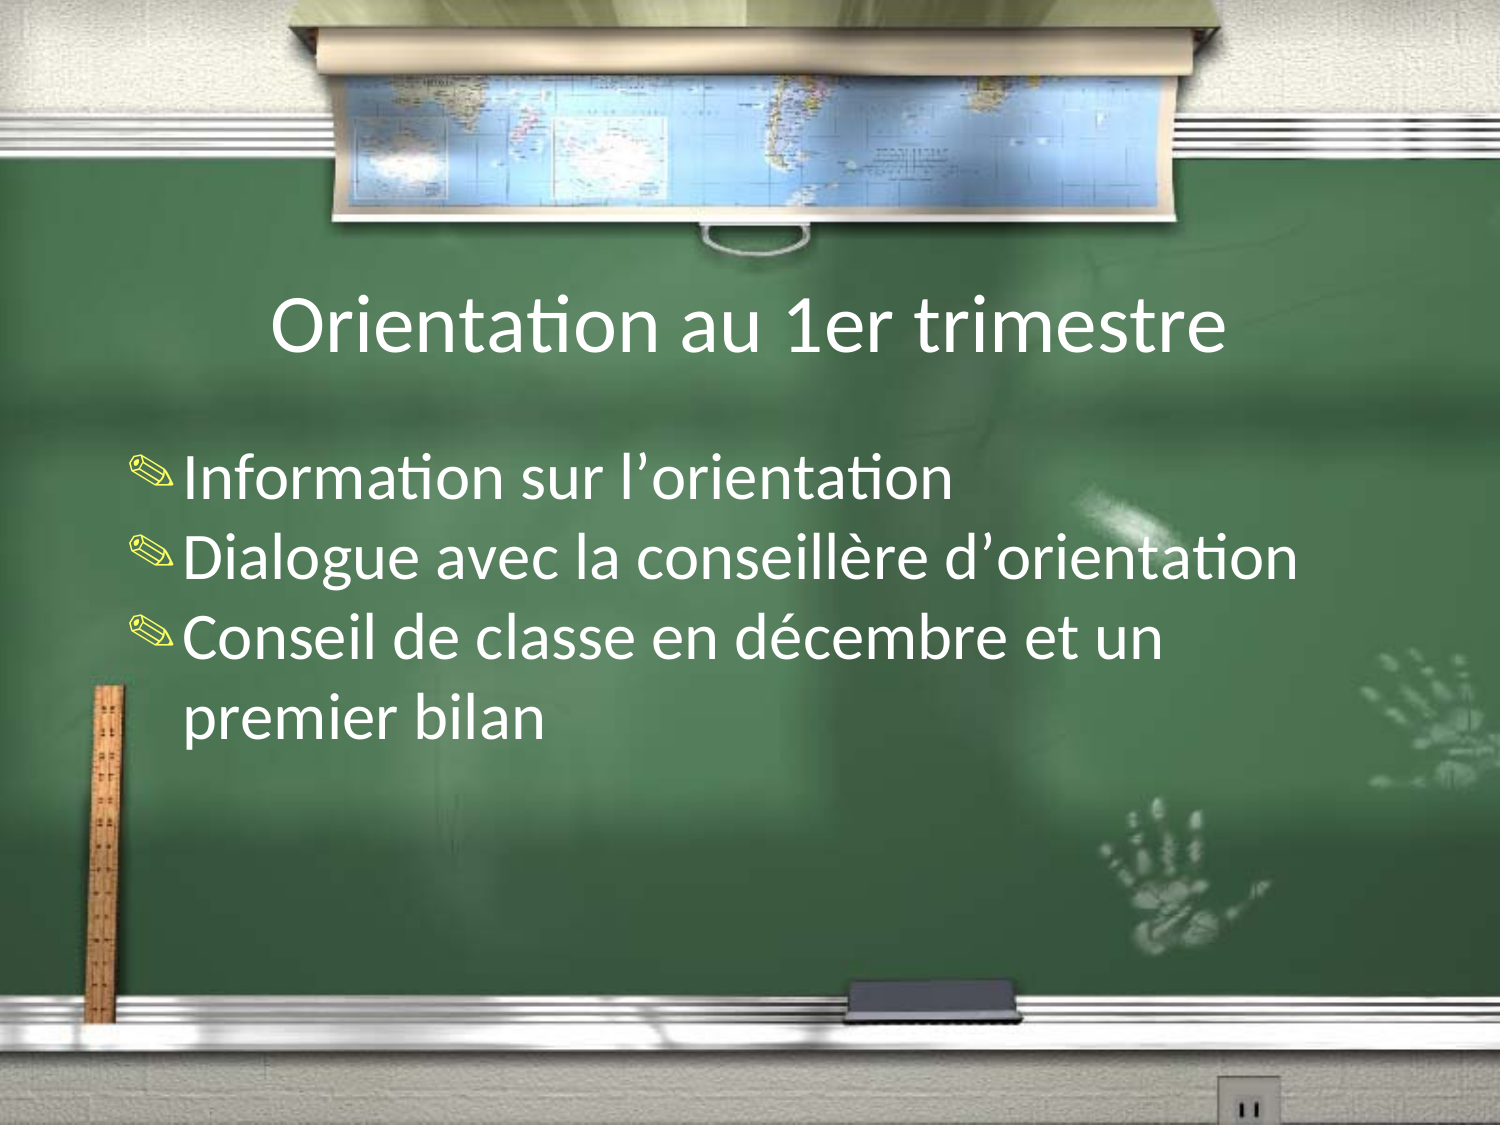

Orientation au 1er trimestre
Information sur l’orientation
Dialogue avec la conseillère d’orientation
Conseil de classe en décembre et un premier bilan